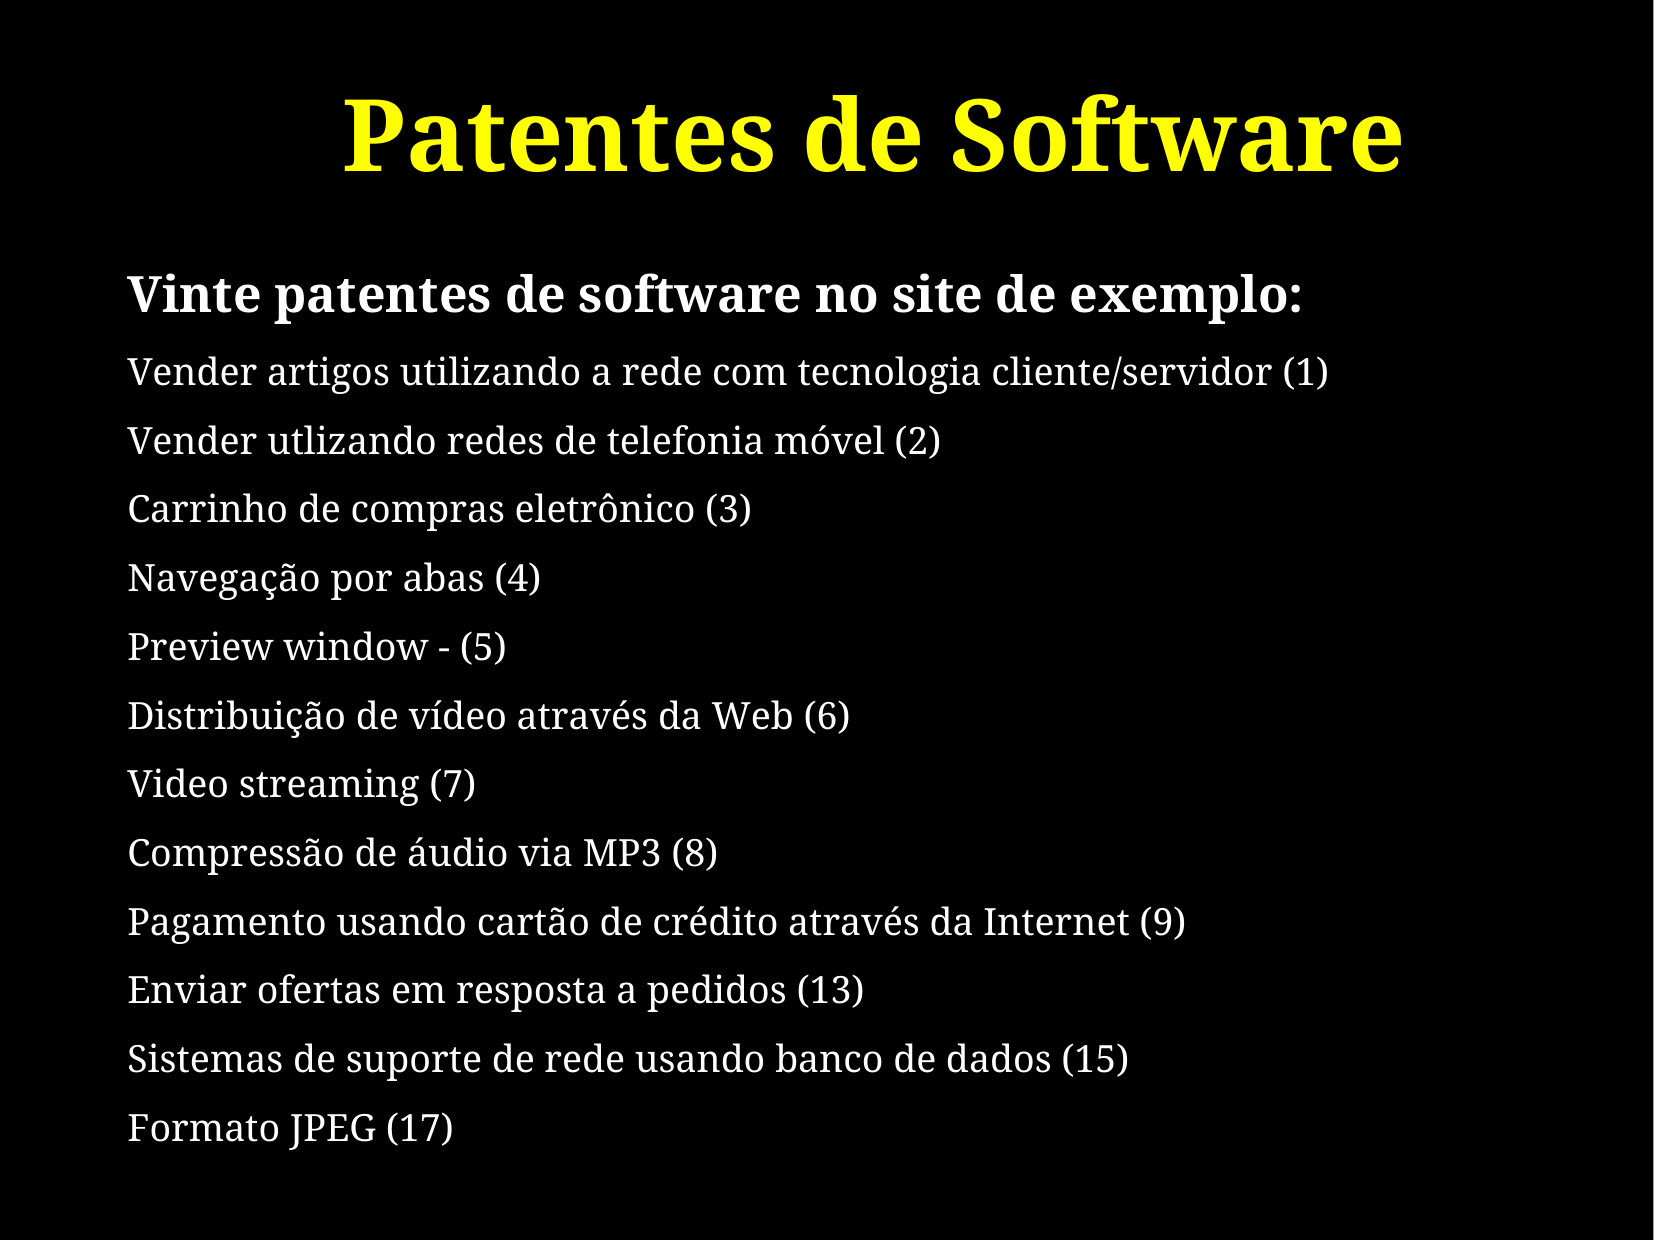

# Patentes de Software
Vinte patentes de software no site de exemplo:
Vender artigos utilizando a rede com tecnologia cliente/servidor (1)
Vender utlizando redes de telefonia móvel (2)
Carrinho de compras eletrônico (3)
Navegação por abas (4)
Preview window - (5)
Distribuição de vídeo através da Web (6)
Video streaming (7)
Compressão de áudio via MP3 (8)
Pagamento usando cartão de crédito através da Internet (9)
Enviar ofertas em resposta a pedidos (13)
Sistemas de suporte de rede usando banco de dados (15)
Formato JPEG (17)